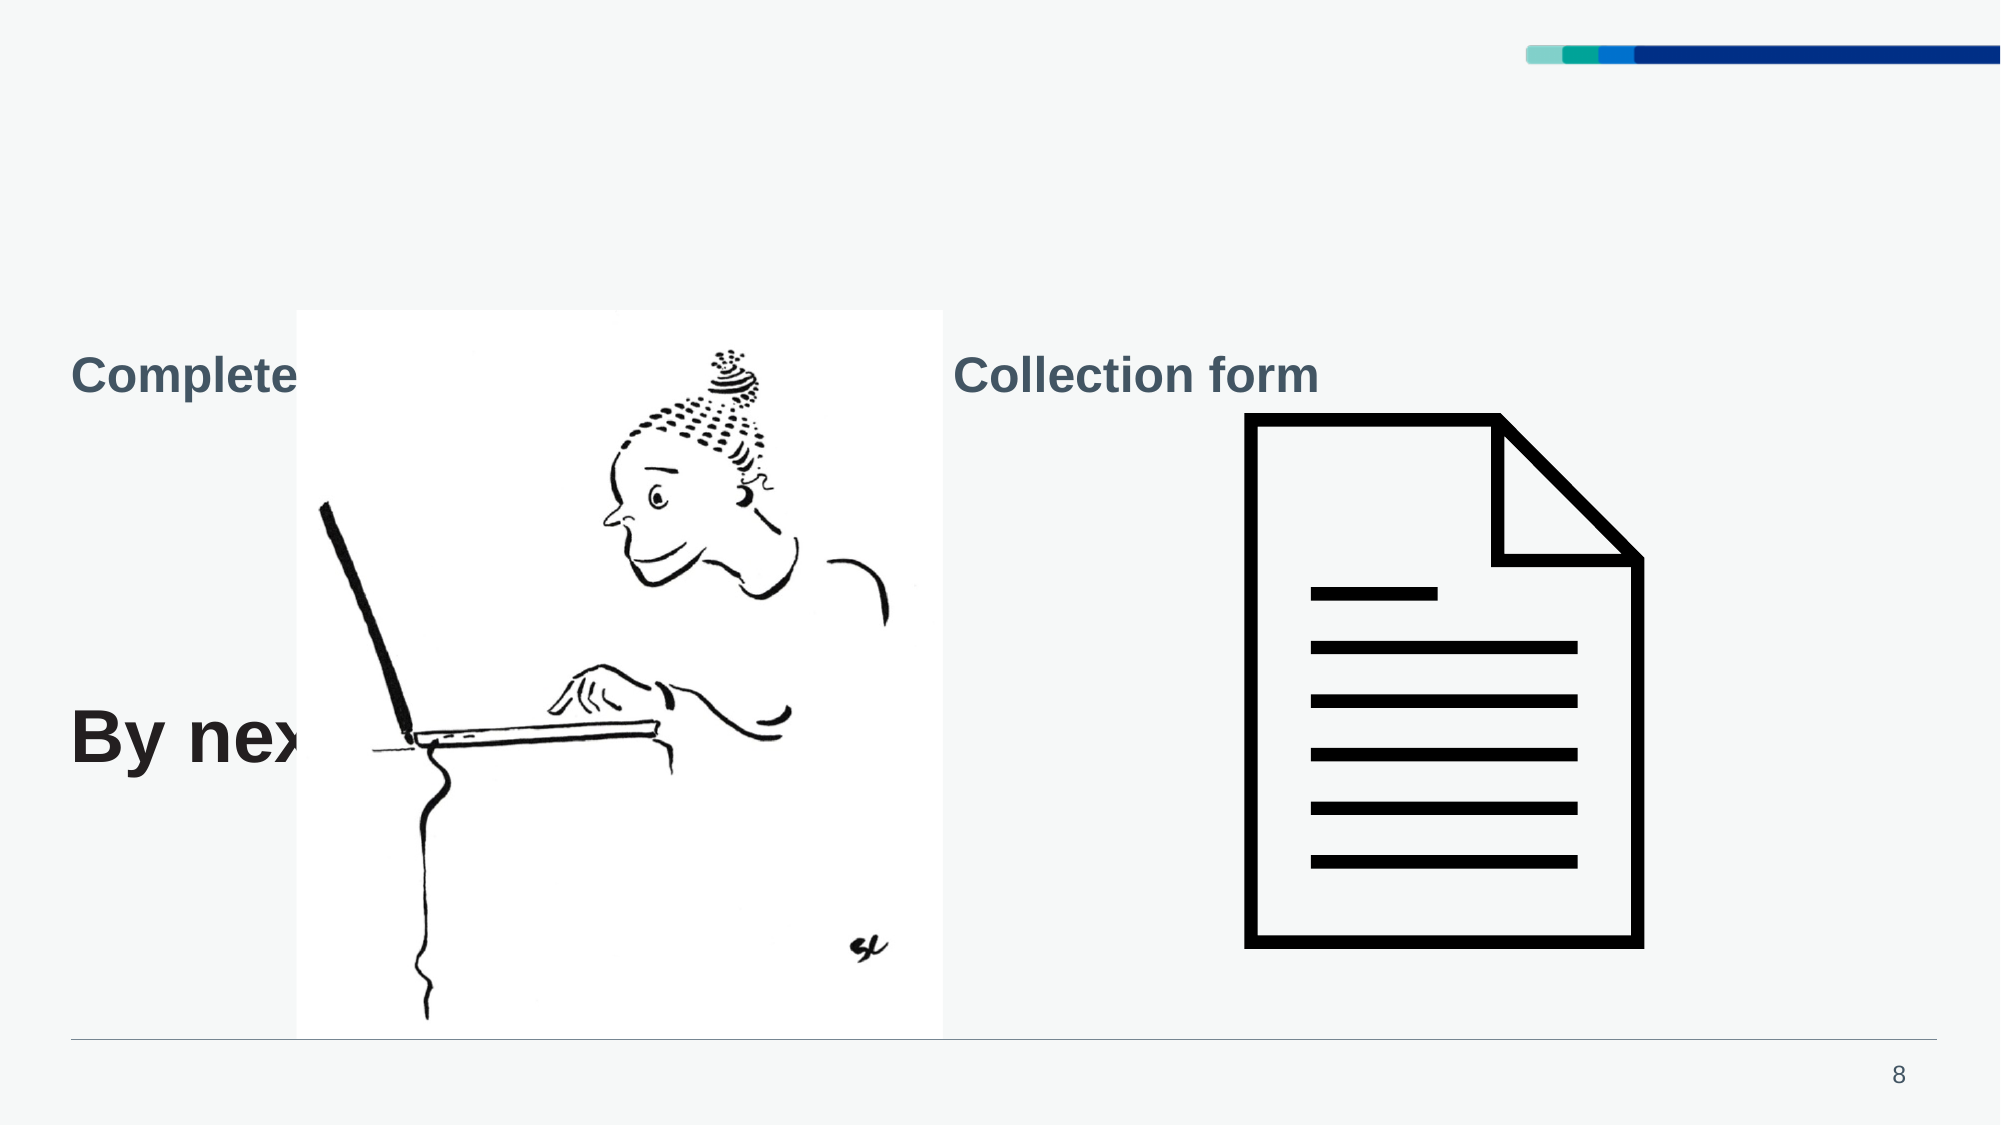

Complete the STP New Starters Data Collection form
# By next fortnight…